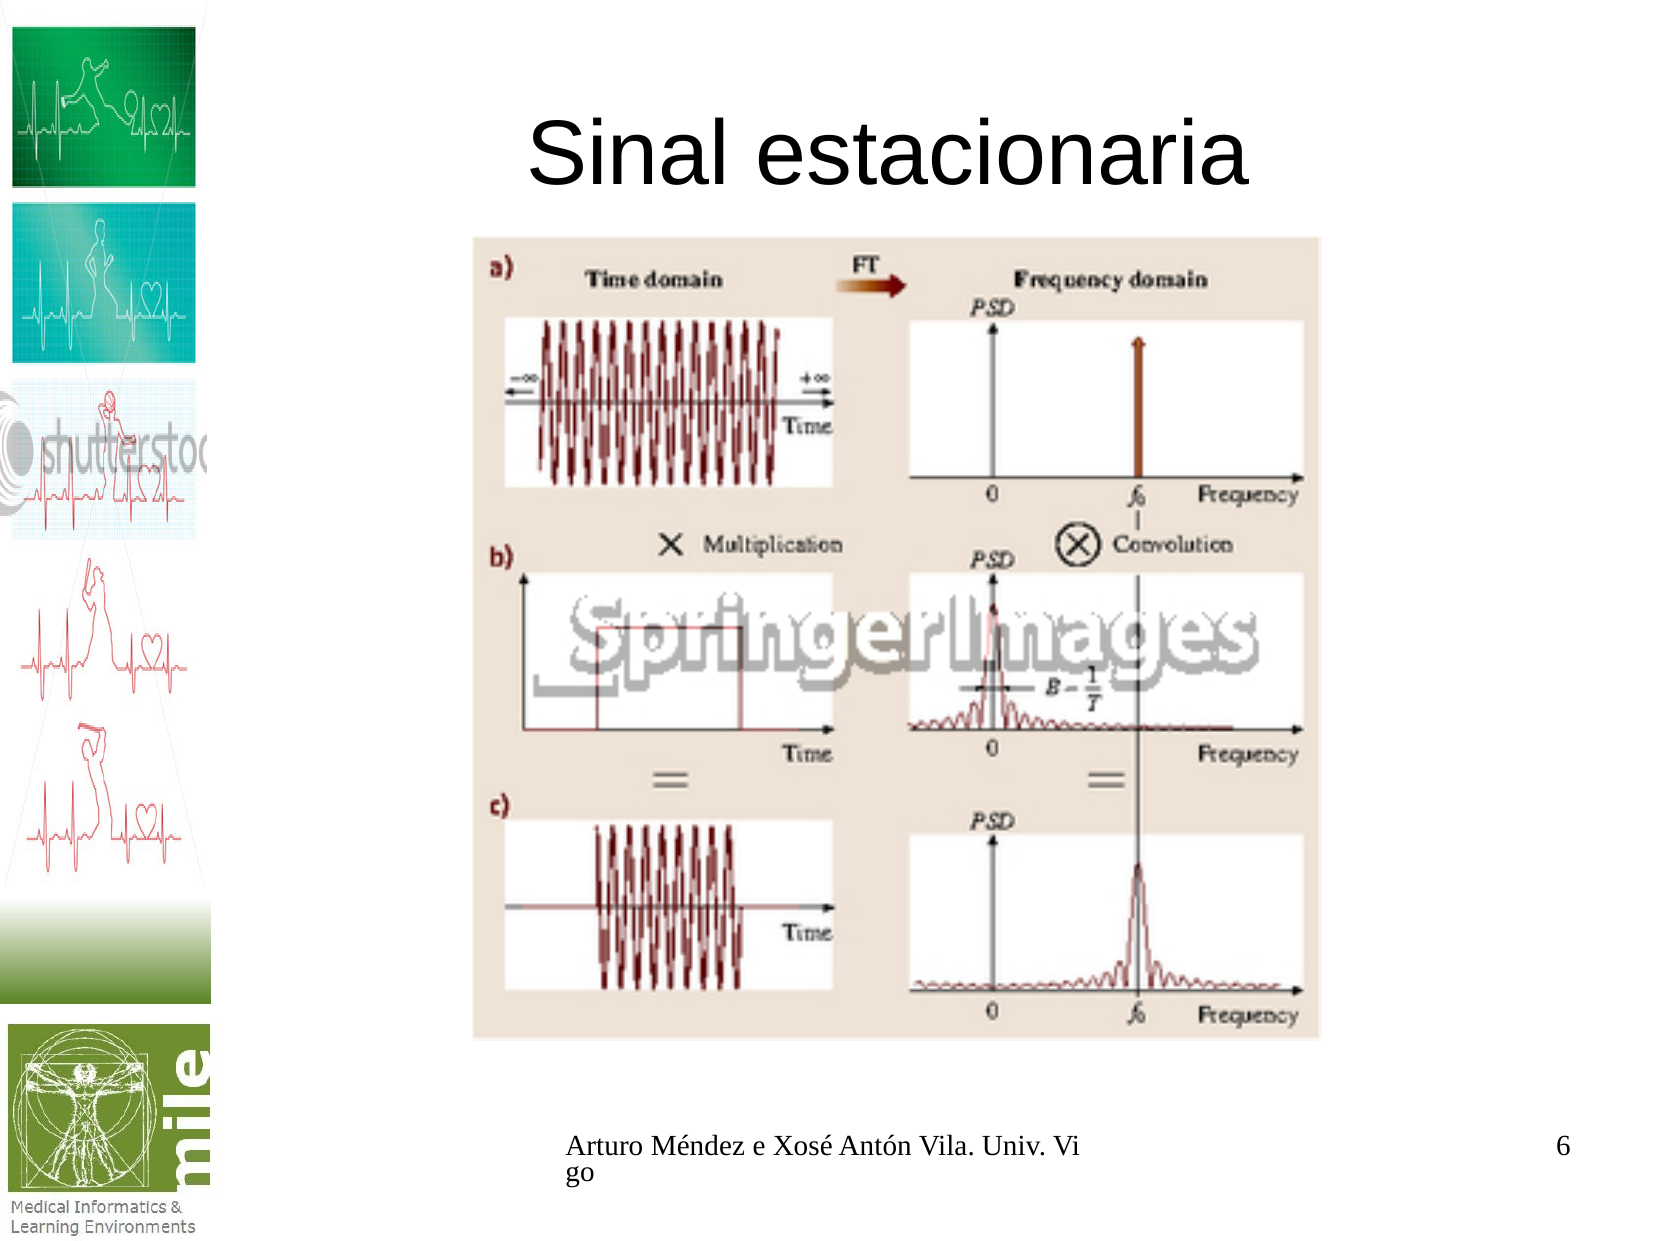

# Sinal estacionaria
Arturo Méndez e Xosé Antón Vila. Univ. Vigo
6